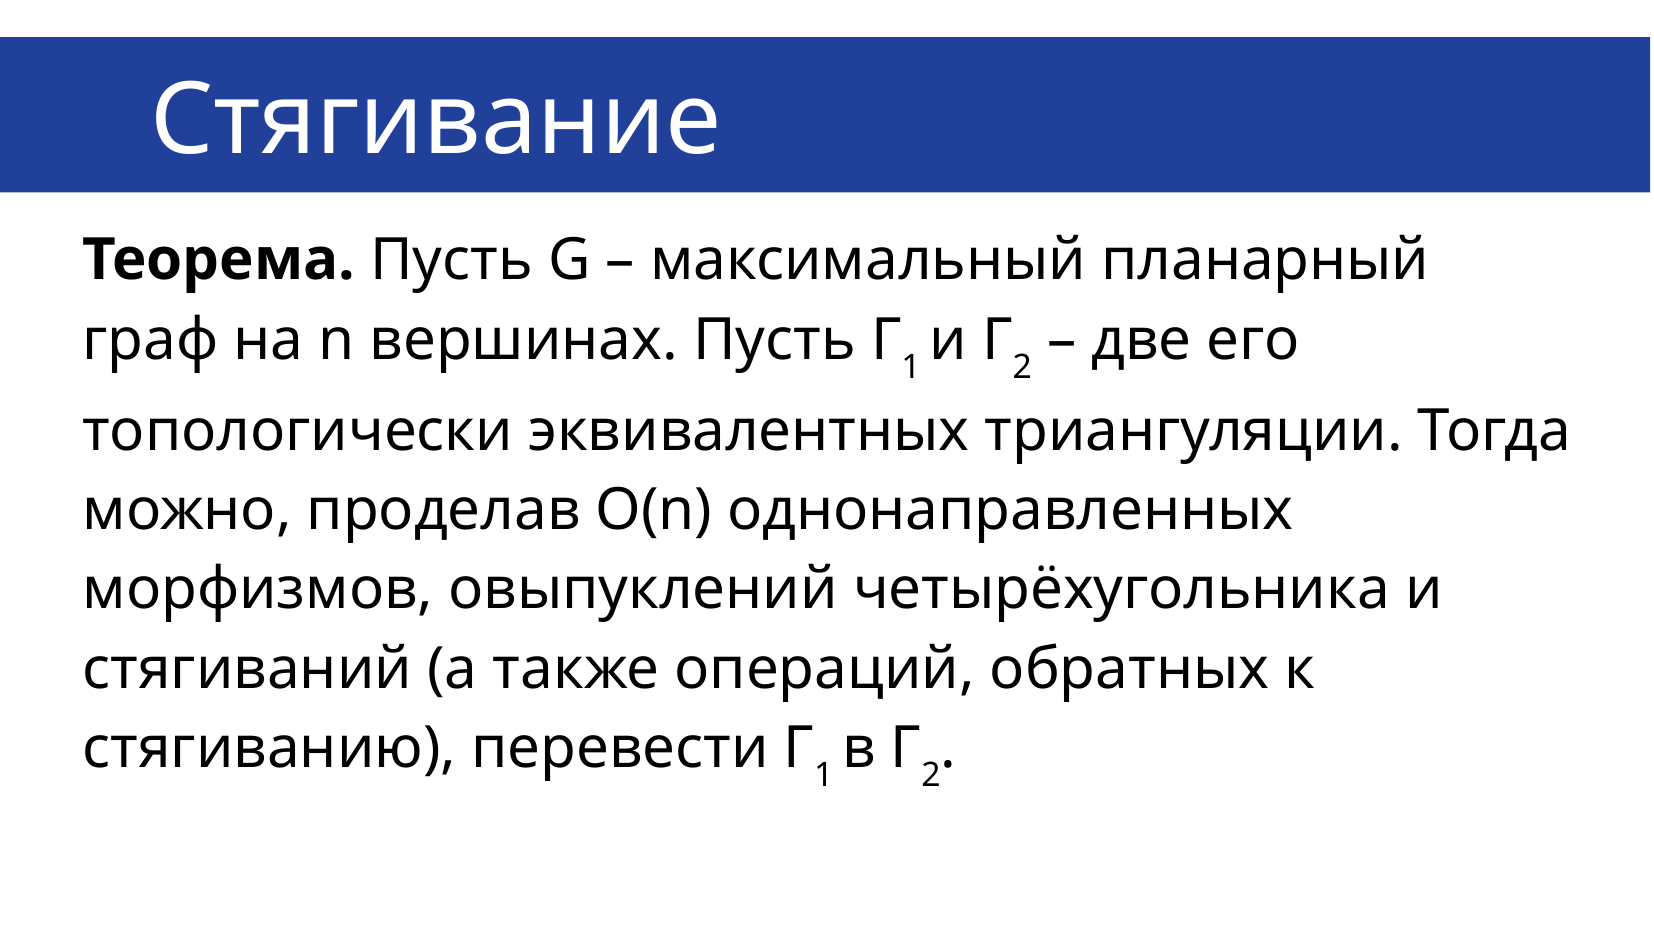

# Стягивание
Теорема. Пусть G – максимальный планарный граф на n вершинах. Пусть Г1 и Г2 – две его топологически эквивалентных триангуляции. Тогда можно, проделав O(n) однонаправленных морфизмов, овыпуклений четырёхугольника и стягиваний (а также операций, обратных к стягиванию), перевести Г1 в Г2.